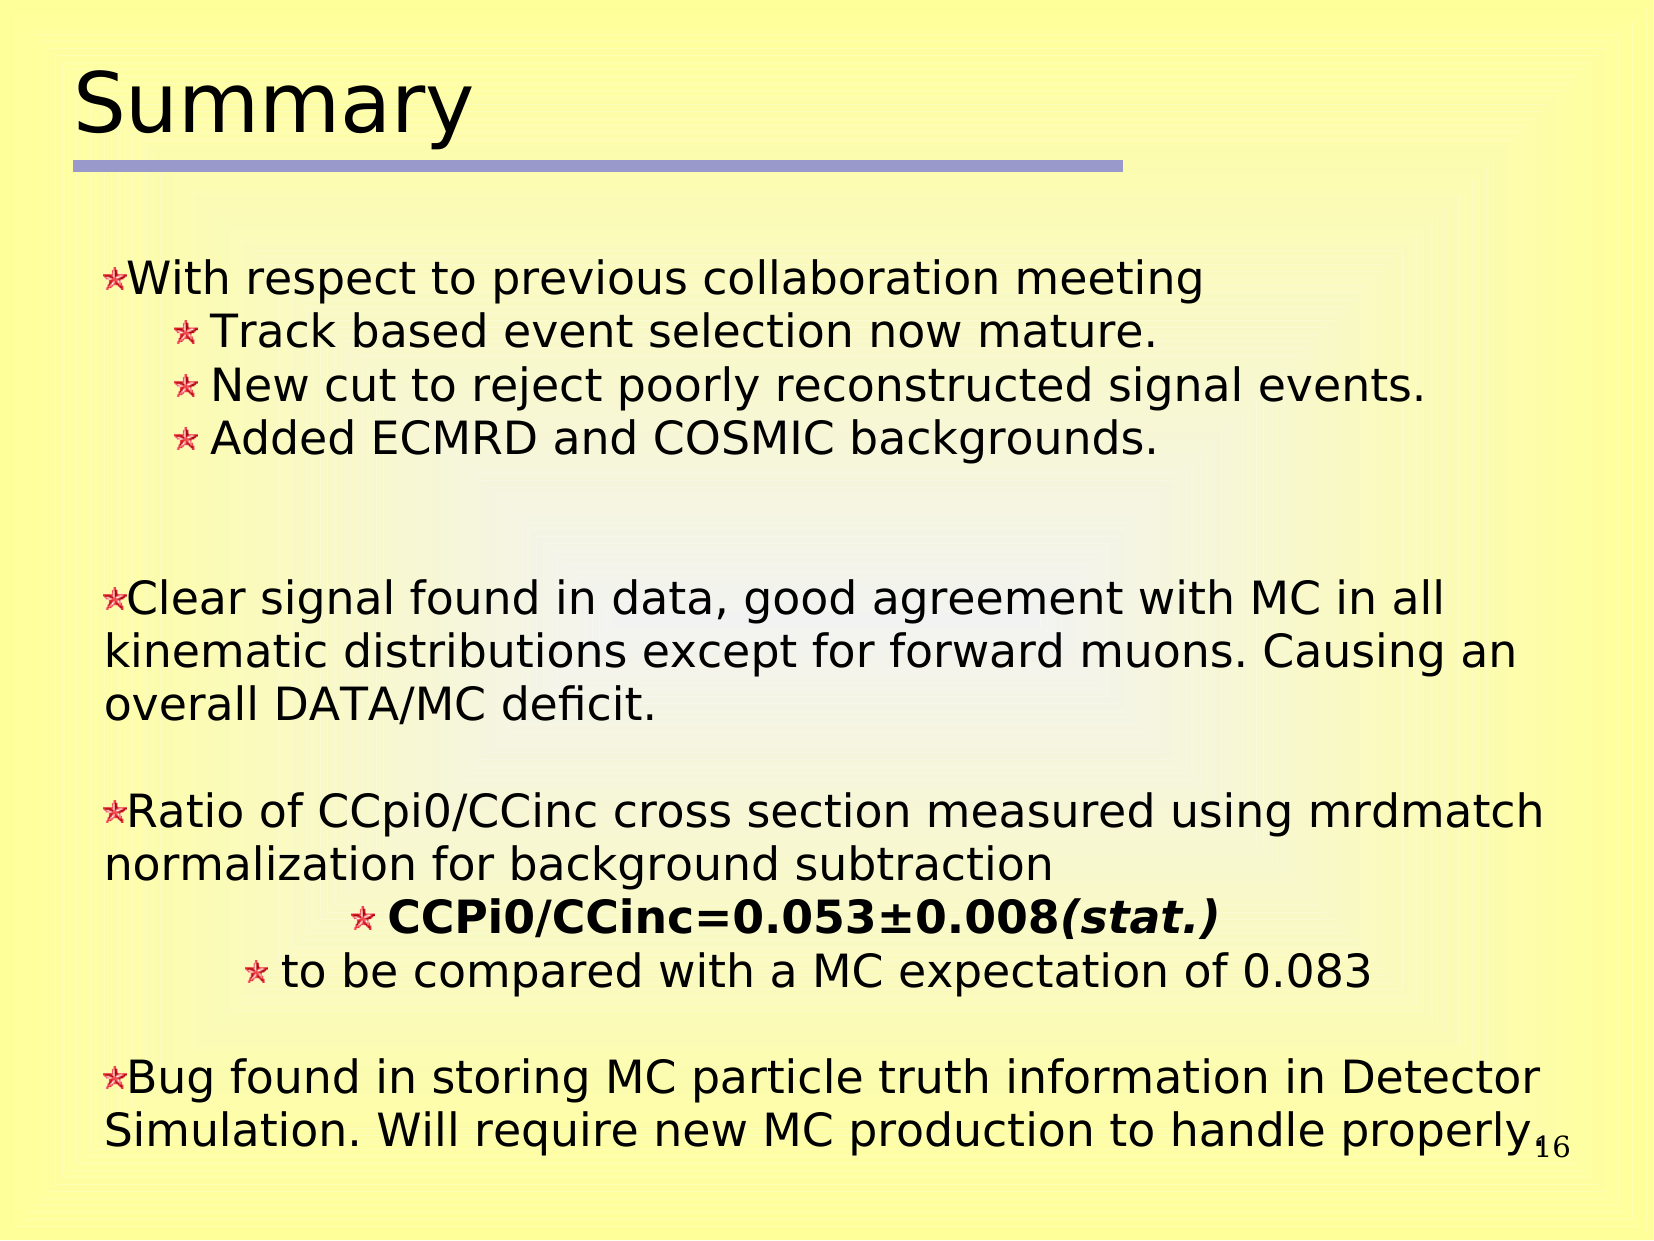

# Summary
With respect to previous collaboration meeting
Track based event selection now mature.
New cut to reject poorly reconstructed signal events.
Added ECMRD and COSMIC backgrounds.
Clear signal found in data, good agreement with MC in all kinematic distributions except for forward muons. Causing an overall DATA/MC deficit.
Ratio of CCpi0/CCinc cross section measured using mrdmatch normalization for background subtraction
CCPi0/CCinc=0.053±0.008(stat.)
to be compared with a MC expectation of 0.083
Bug found in storing MC particle truth information in Detector Simulation. Will require new MC production to handle properly.
16